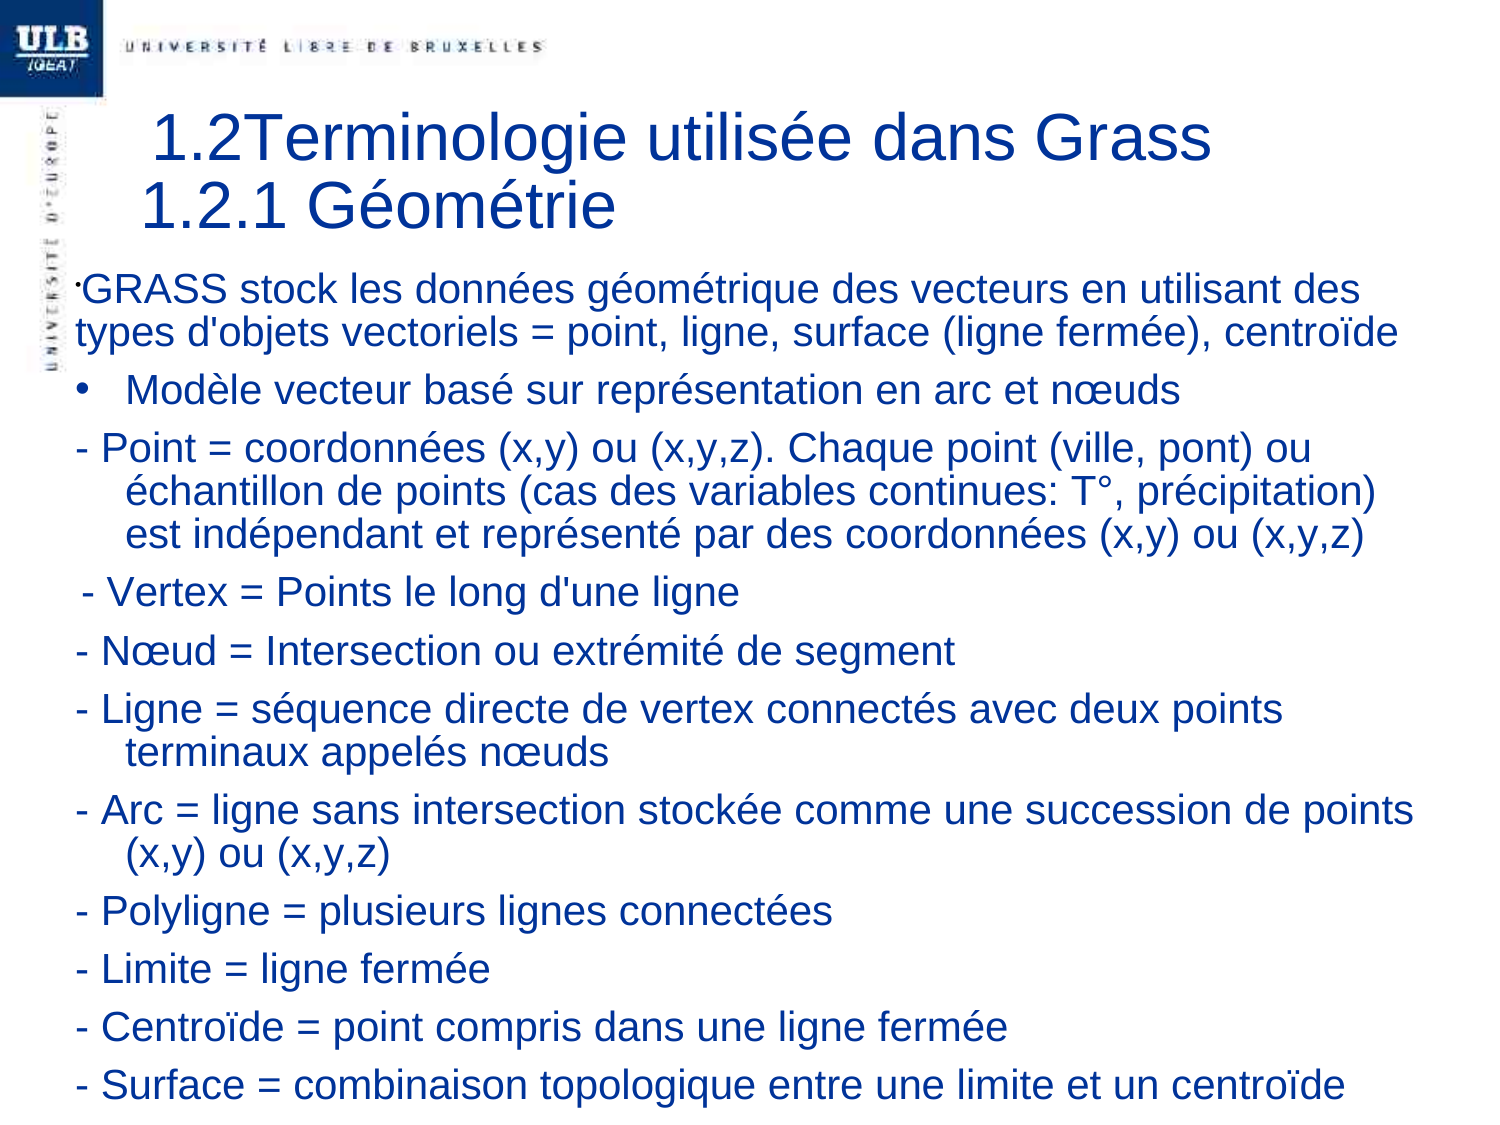

# 1.2Terminologie utilisée dans Grass 1.2.1 Géométrie
GRASS stock les données géométrique des vecteurs en utilisant des types d'objets vectoriels = point, ligne, surface (ligne fermée), centroïde
Modèle vecteur basé sur représentation en arc et nœuds
- Point = coordonnées (x,y) ou (x,y,z). Chaque point (ville, pont) ou échantillon de points (cas des variables continues: T°, précipitation) est indépendant et représenté par des coordonnées (x,y) ou (x,y,z)
- Vertex = Points le long d'une ligne
- Nœud = Intersection ou extrémité de segment
- Ligne = séquence directe de vertex connectés avec deux points terminaux appelés nœuds
- Arc = ligne sans intersection stockée comme une succession de points (x,y) ou (x,y,z)
- Polyligne = plusieurs lignes connectées
- Limite = ligne fermée
- Centroïde = point compris dans une ligne fermée
- Surface = combinaison topologique entre une limite et un centroïde